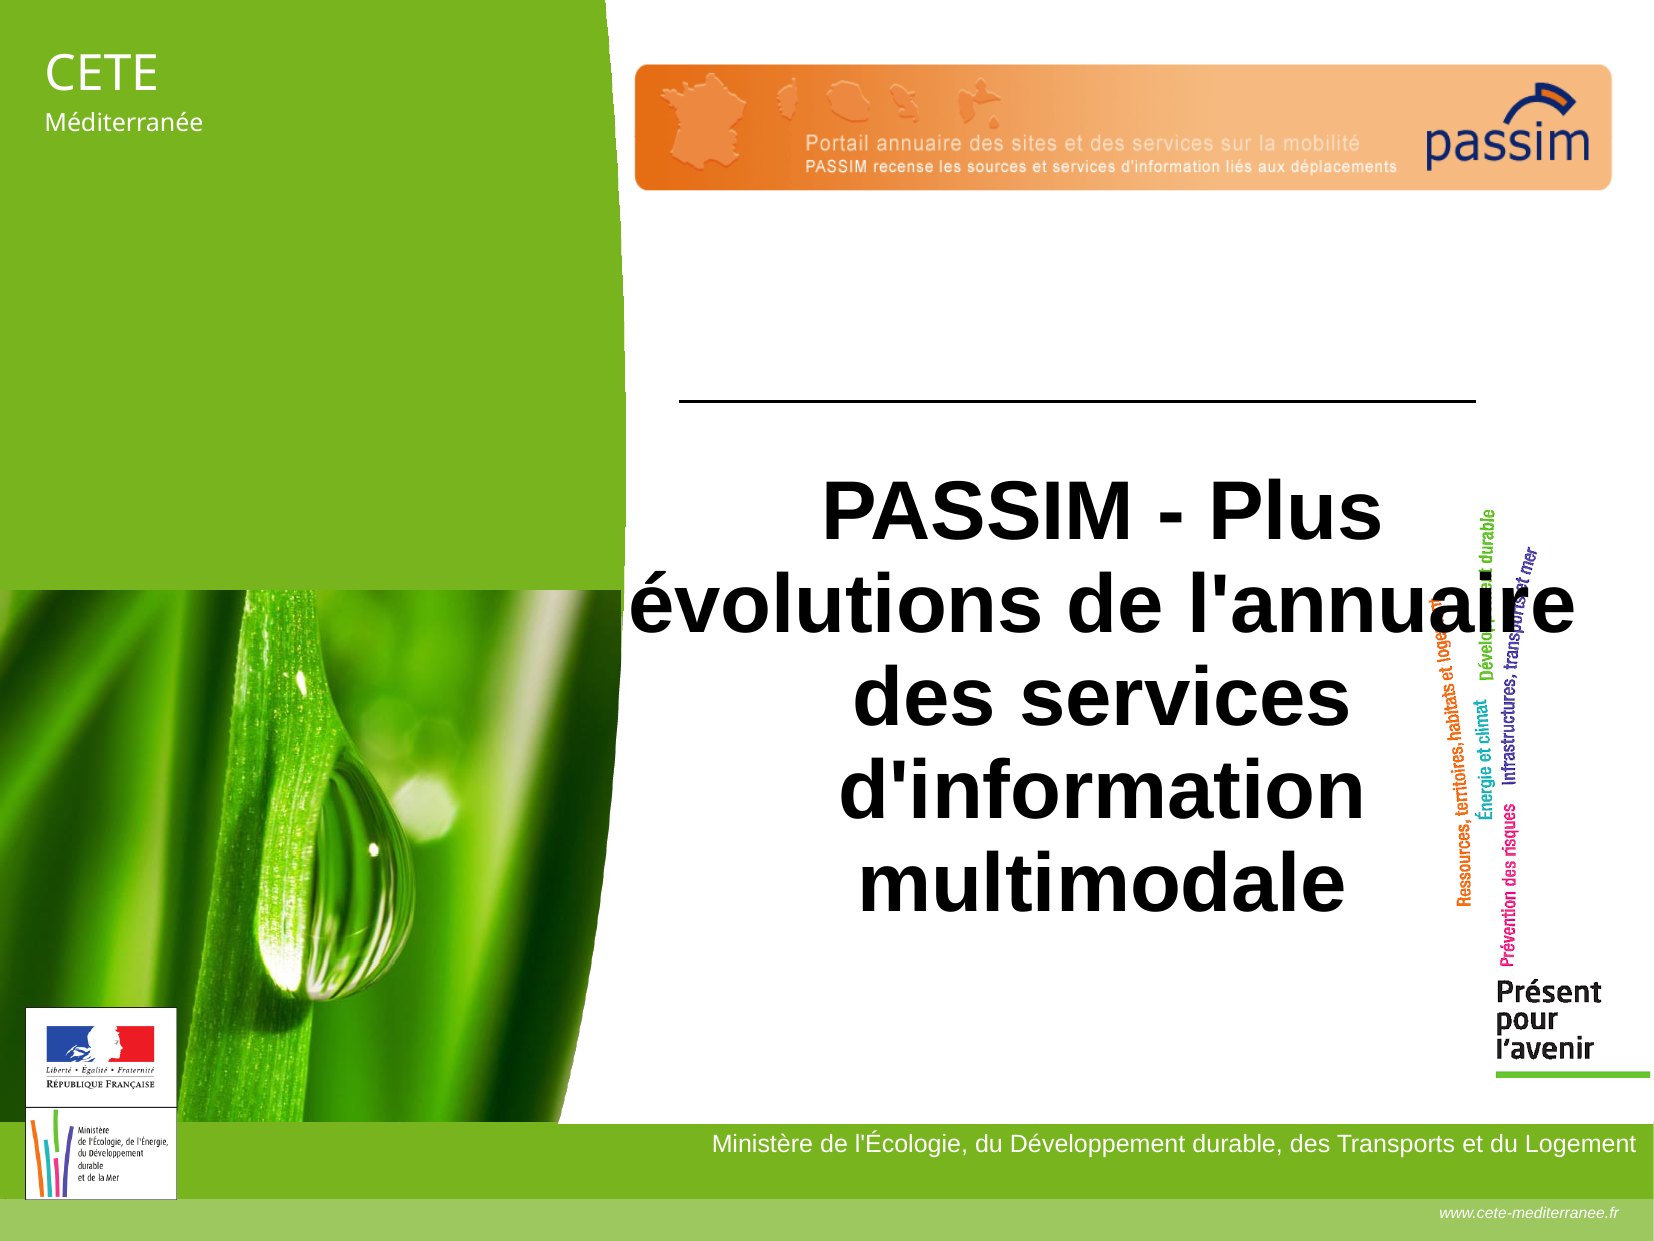

PASSIM - Plus
évolutions de l'annuaire des services d'information multimodale